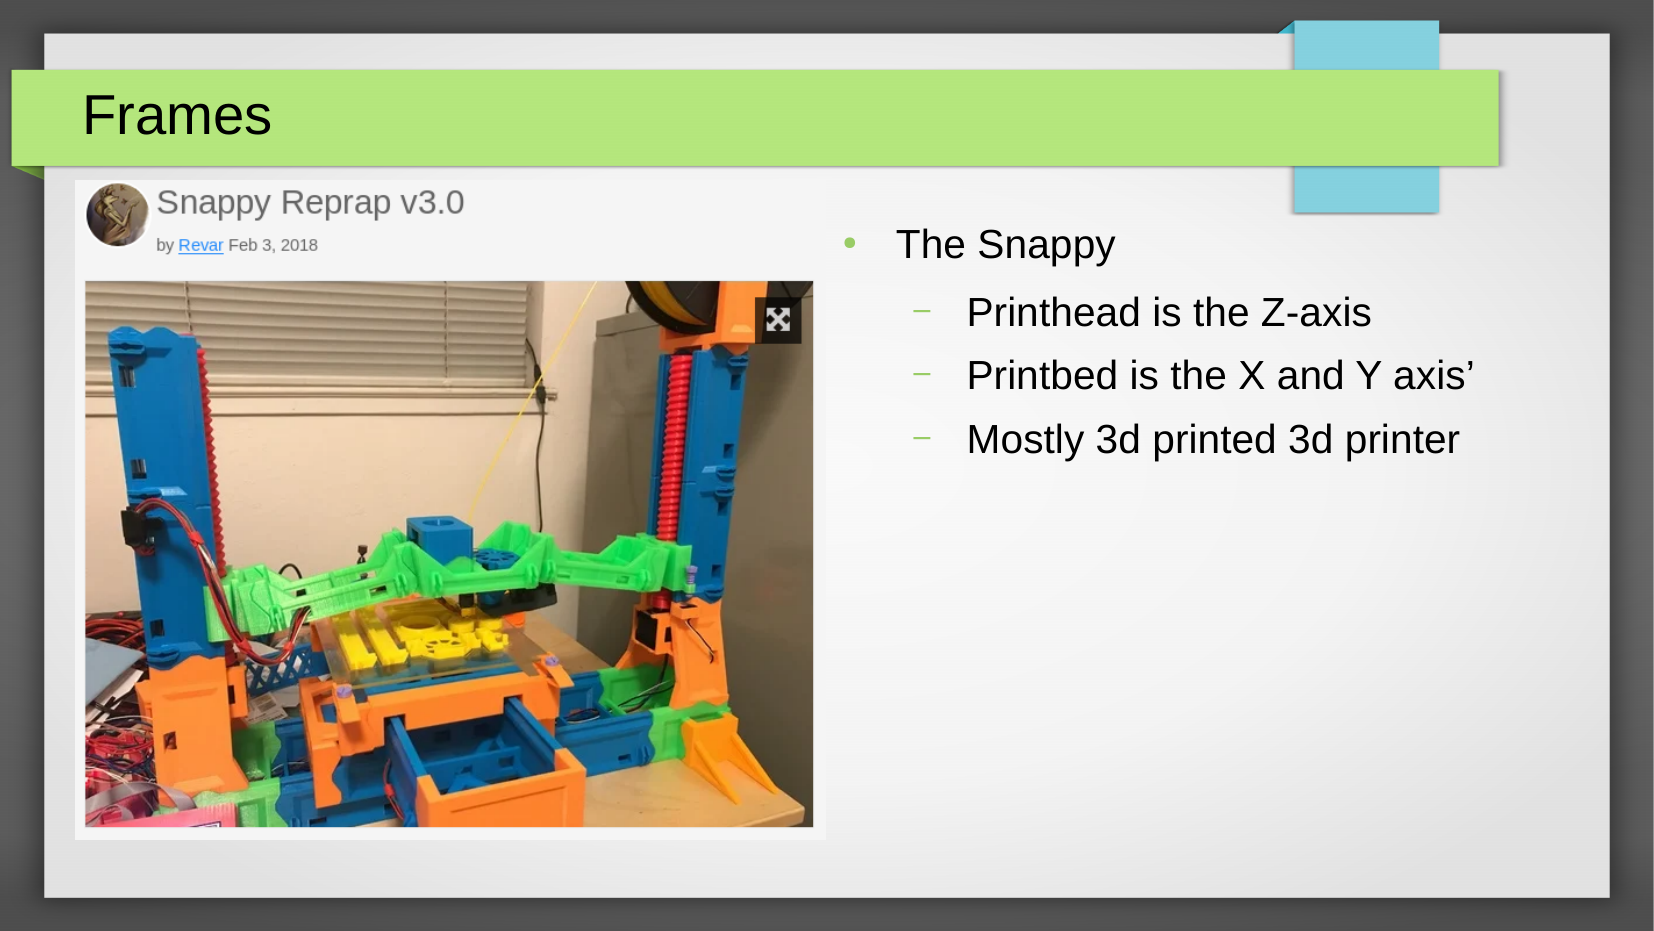

# Frames
The Snappy
Printhead is the Z-axis
Printbed is the X and Y axis’
Mostly 3d printed 3d printer